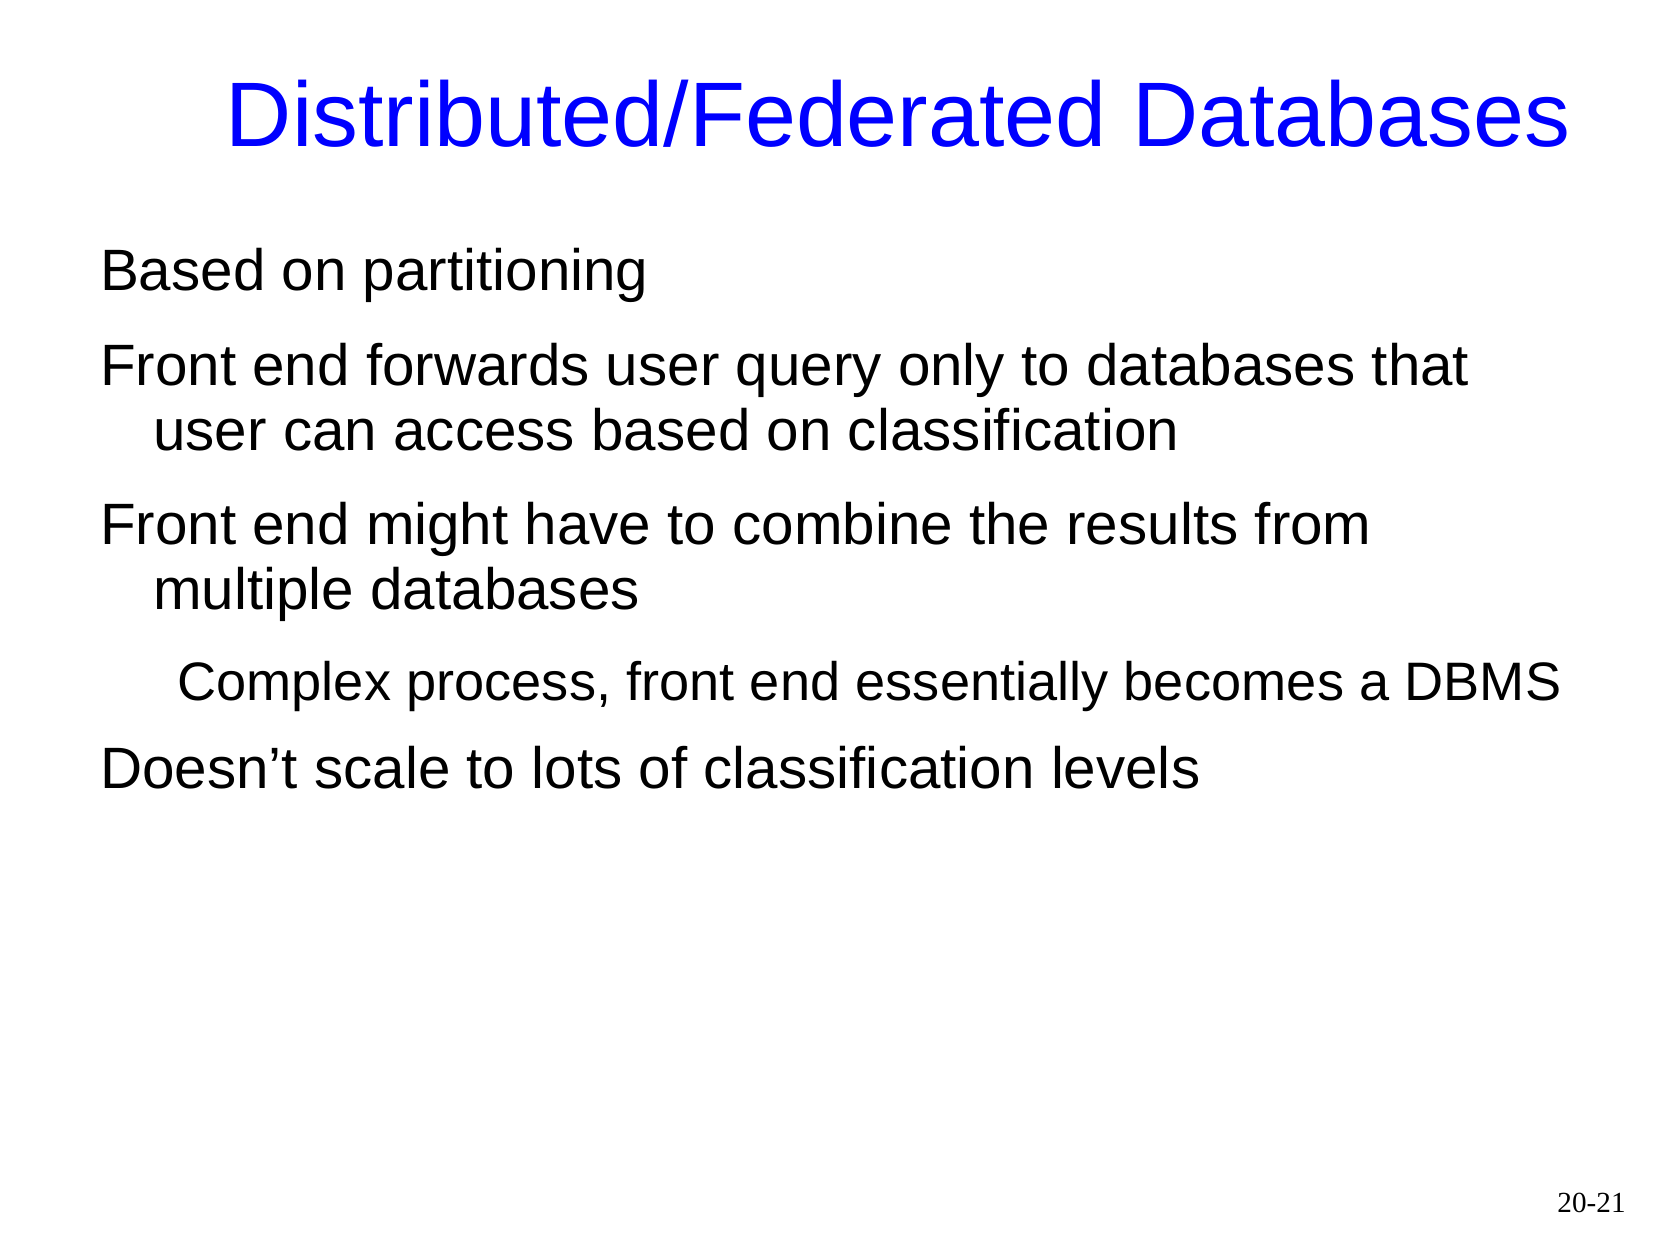

# Distributed/Federated Databases
Based on partitioning
Front end forwards user query only to databases that user can access based on classification
Front end might have to combine the results from multiple databases
Complex process, front end essentially becomes a DBMS
Doesn’t scale to lots of classification levels